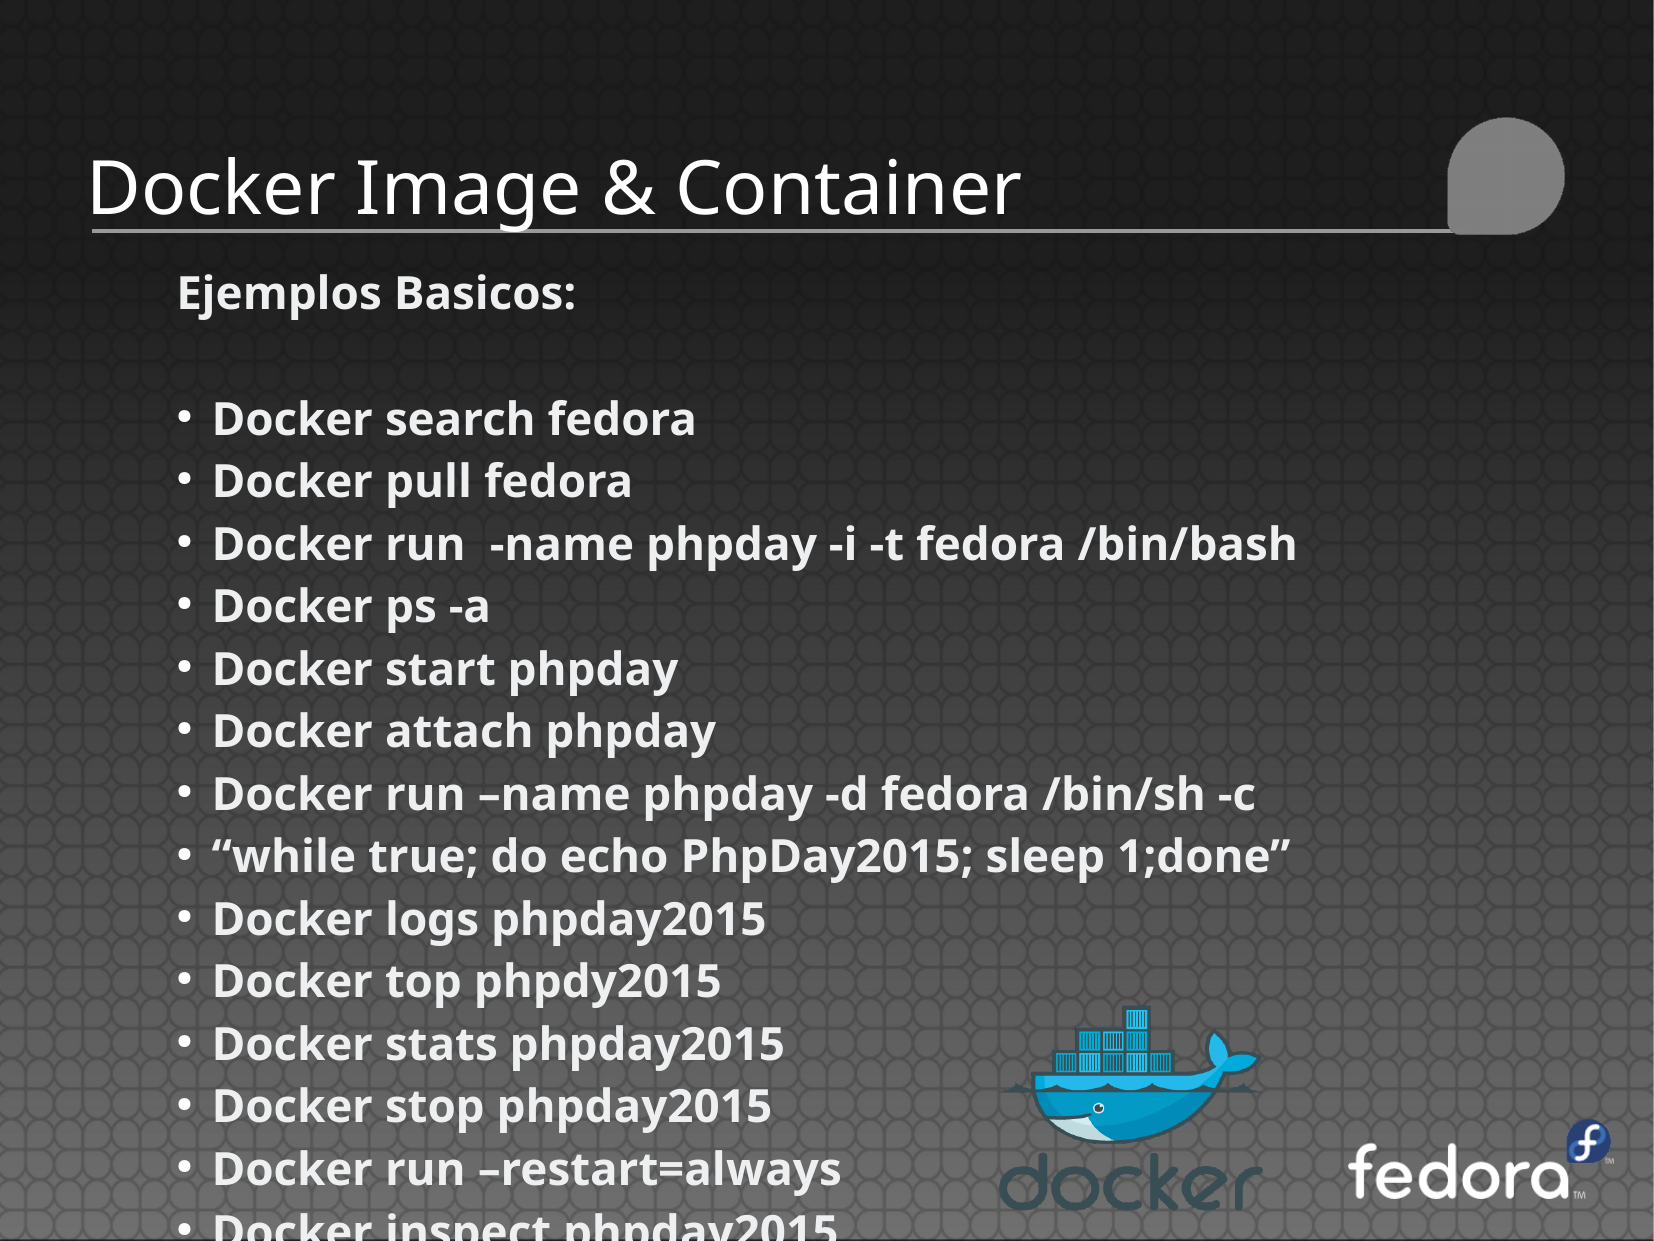

# Docker Image & Container
Ejemplos Basicos:
Docker search fedora
Docker pull fedora
Docker run -name phpday -i -t fedora /bin/bash
Docker ps -a
Docker start phpday
Docker attach phpday
Docker run –name phpday -d fedora /bin/sh -c
“while true; do echo PhpDay2015; sleep 1;done”
Docker logs phpday2015
Docker top phpdy2015
Docker stats phpday2015
Docker stop phpday2015
Docker run –restart=always
Docker inspect phpday2015
Docker rm phpday2015
1